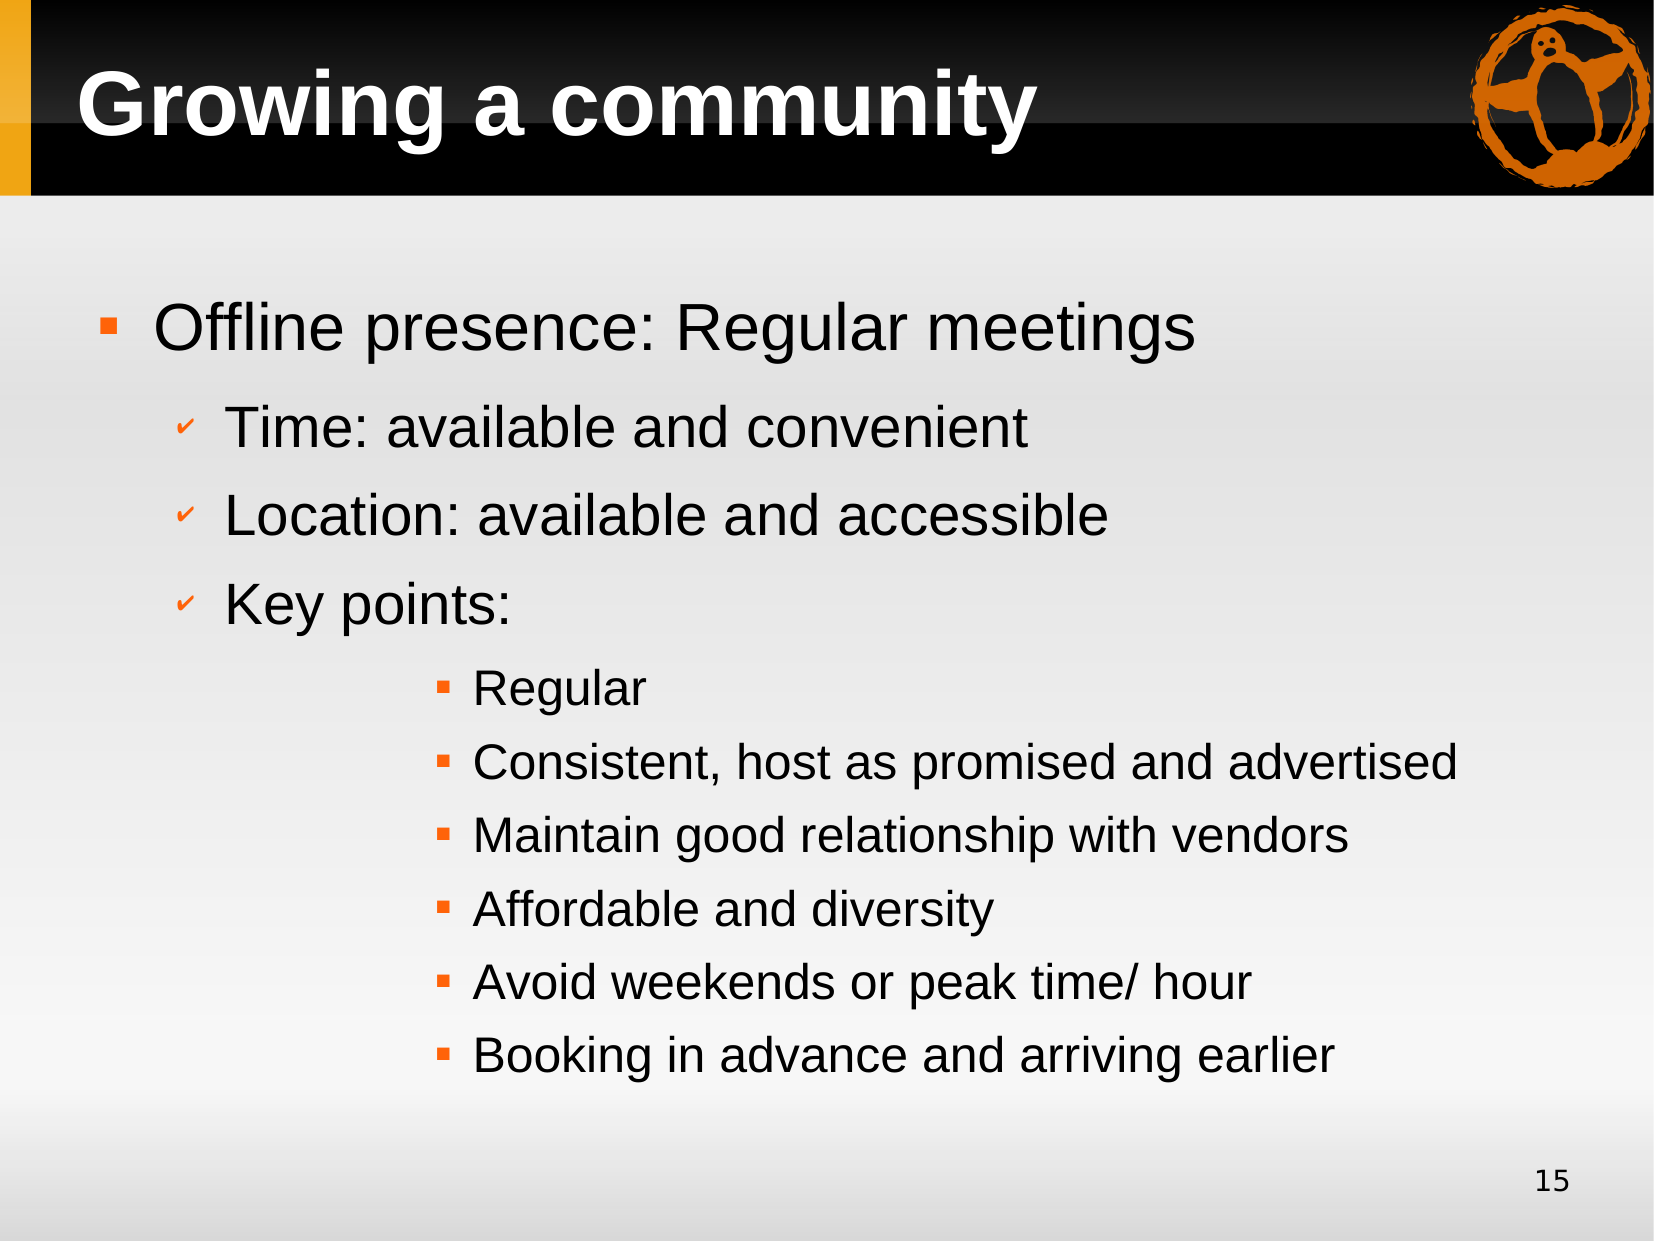

# Growing a community
Offline presence: Regular meetings
Time: available and convenient
Location: available and accessible
Key points:
Regular
Consistent, host as promised and advertised
Maintain good relationship with vendors
Affordable and diversity
Avoid weekends or peak time/ hour
Booking in advance and arriving earlier
15